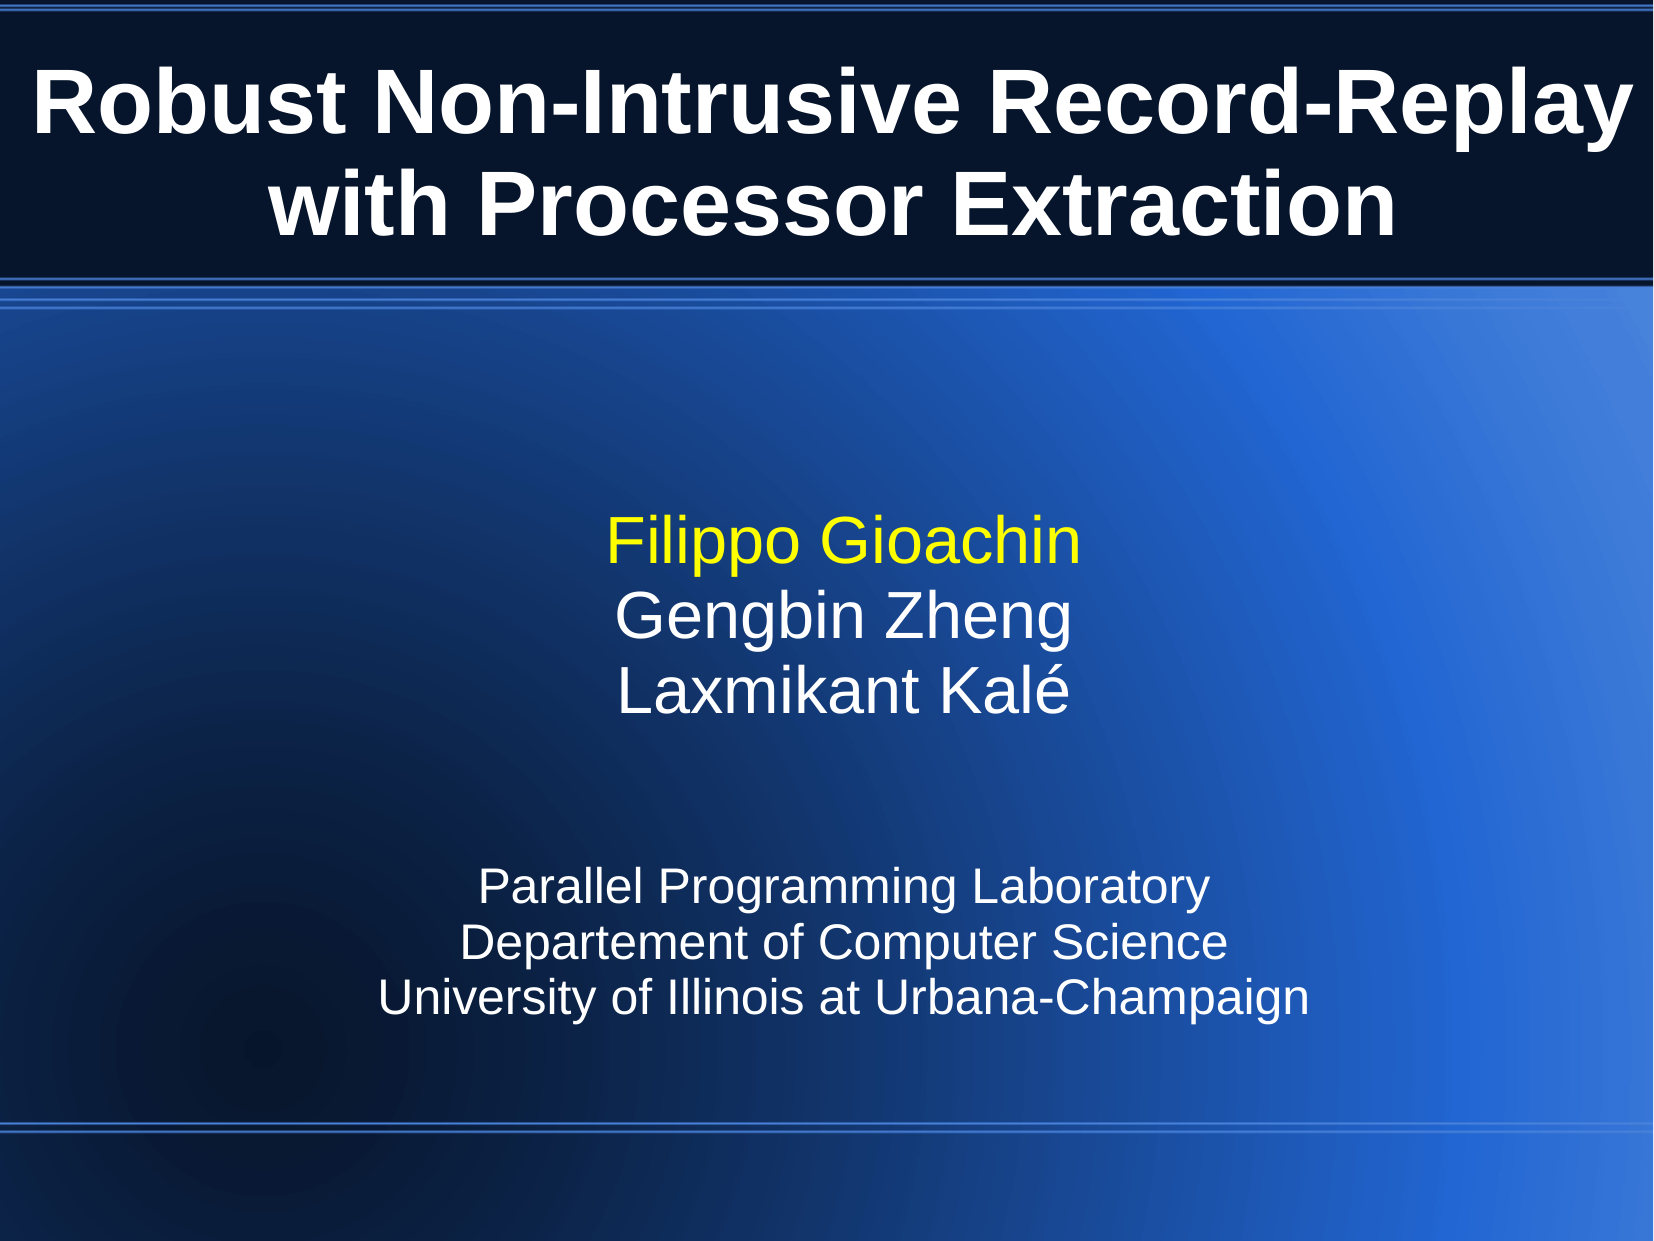

# Robust Non-Intrusive Record-Replay with Processor Extraction
Filippo Gioachin
Gengbin Zheng
Laxmikant Kalé
Parallel Programming Laboratory
Departement of Computer Science
University of Illinois at Urbana-Champaign